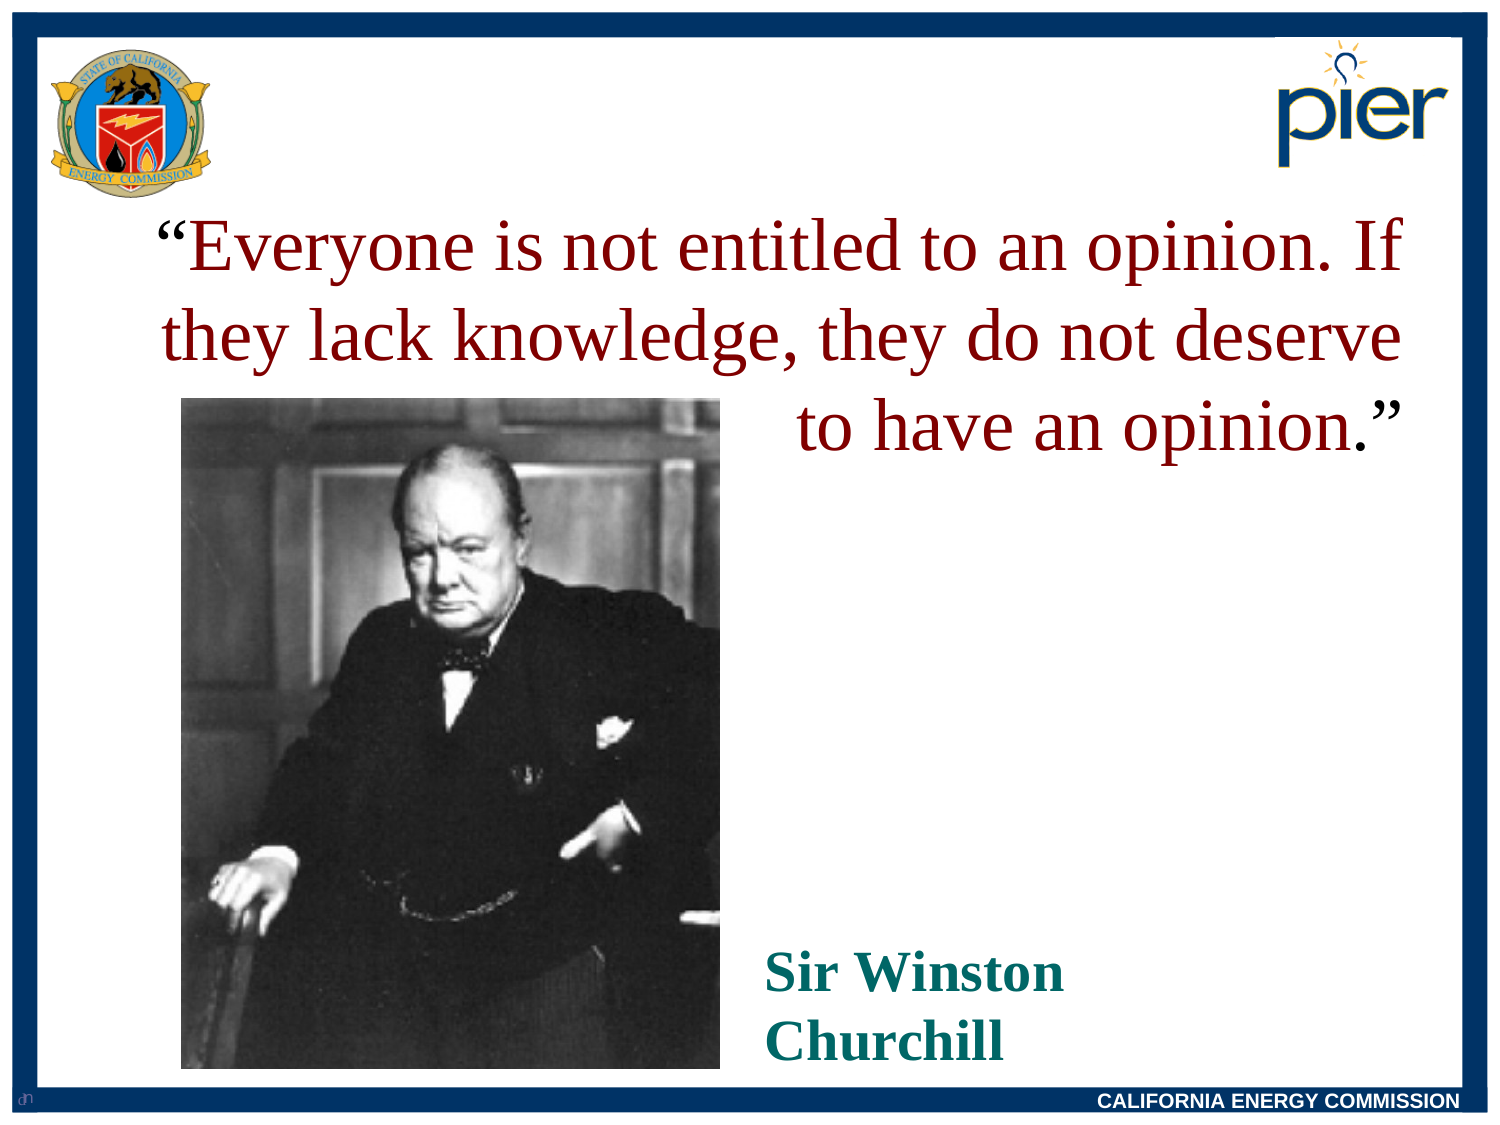

“Everyone is not entitled to an opinion. If they lack knowledge, they do not deserve to have an opinion.”
Sir Winston Churchill